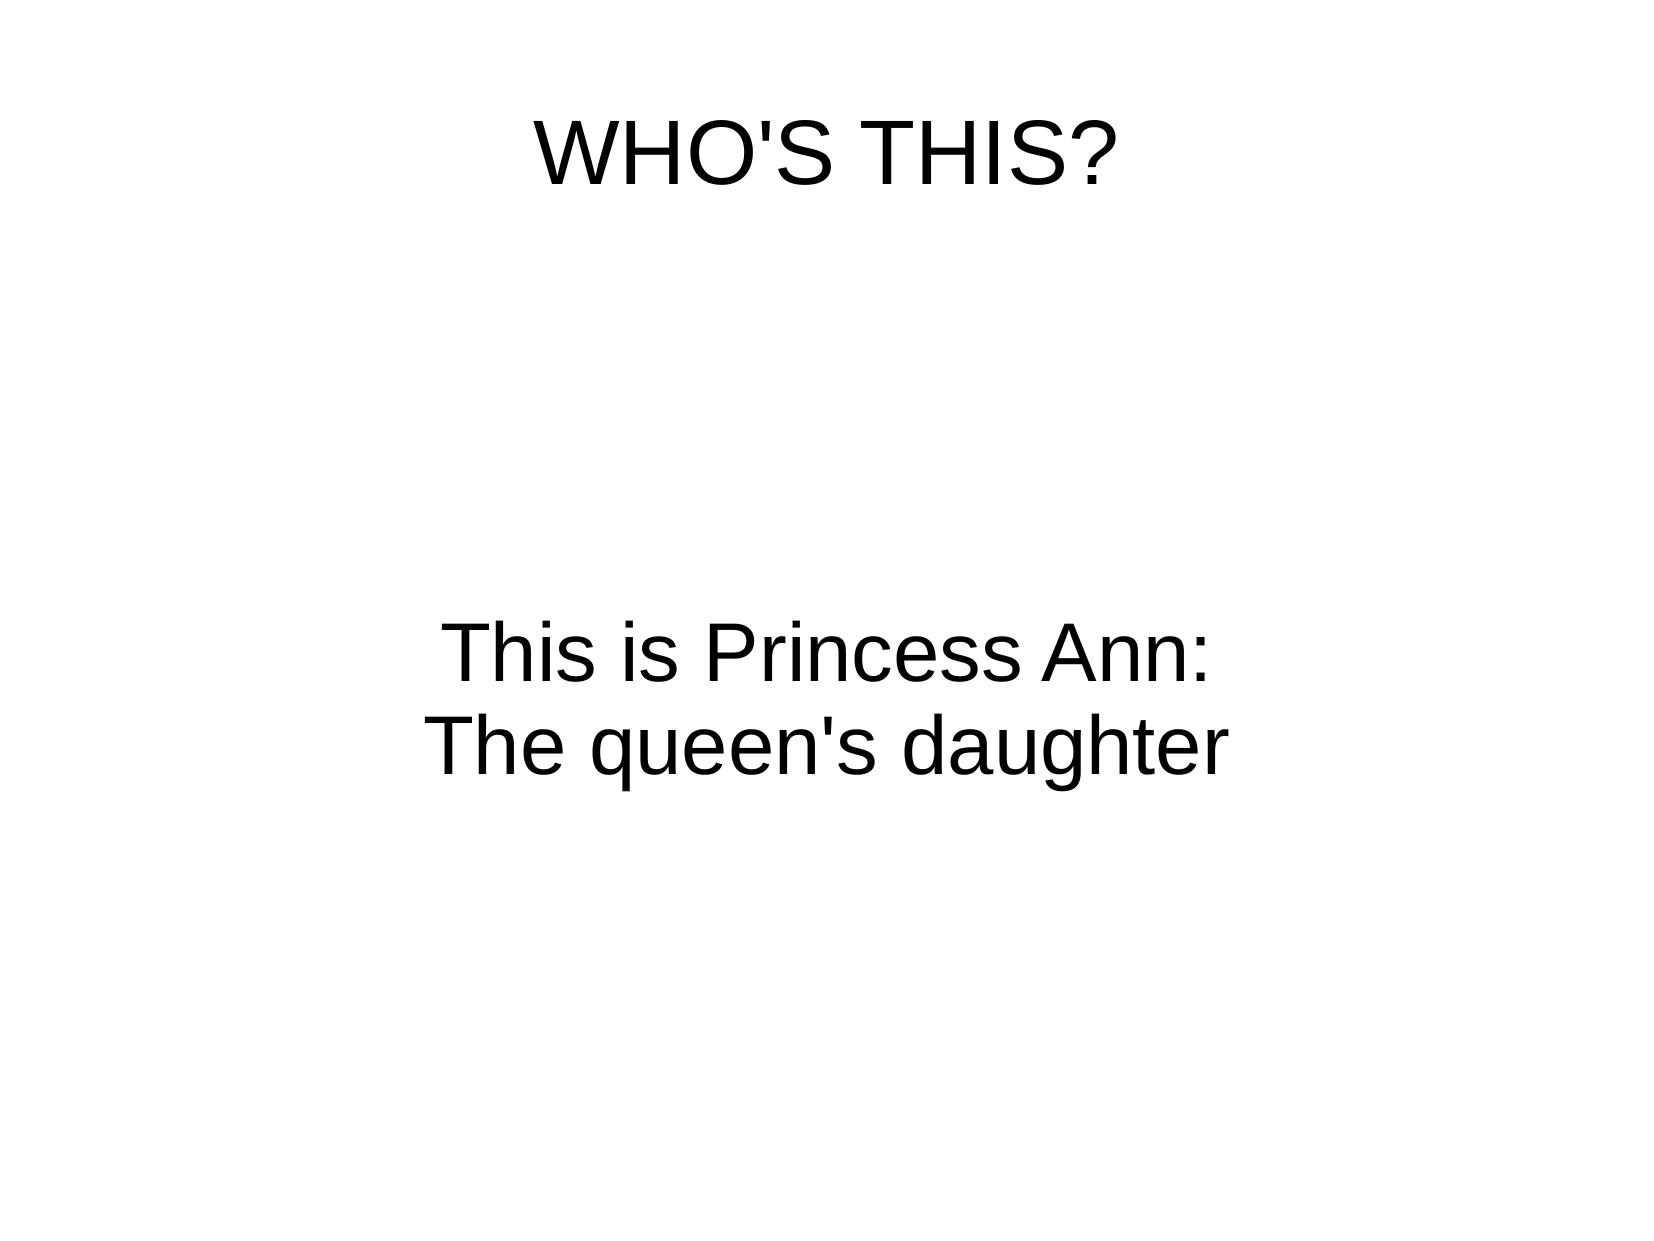

# WHO'S THIS?
This is Princess Ann:
The queen's daughter